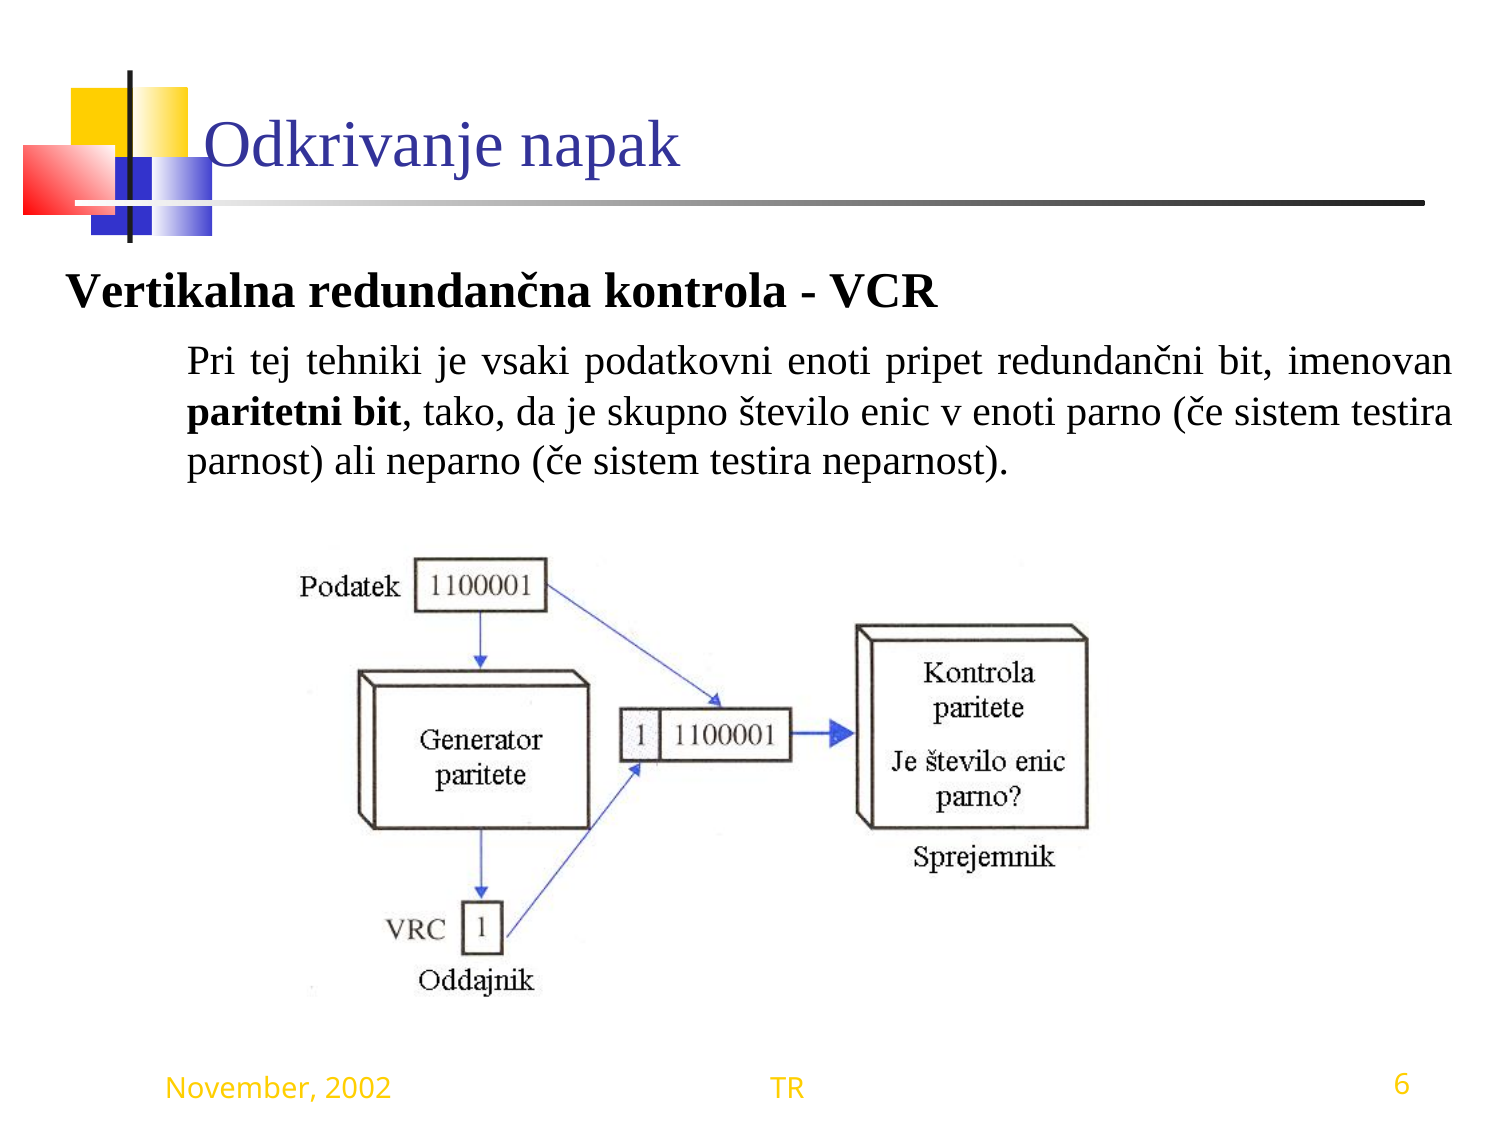

# Odkrivanje napak
Vertikalna redundančna kontrola - VCR
	Pri tej tehniki je vsaki podatkovni enoti pripet redundančni bit, imenovan paritetni bit, tako, da je skupno število enic v enoti parno (če sistem testira parnost) ali neparno (če sistem testira neparnost).
November, 2002
TR